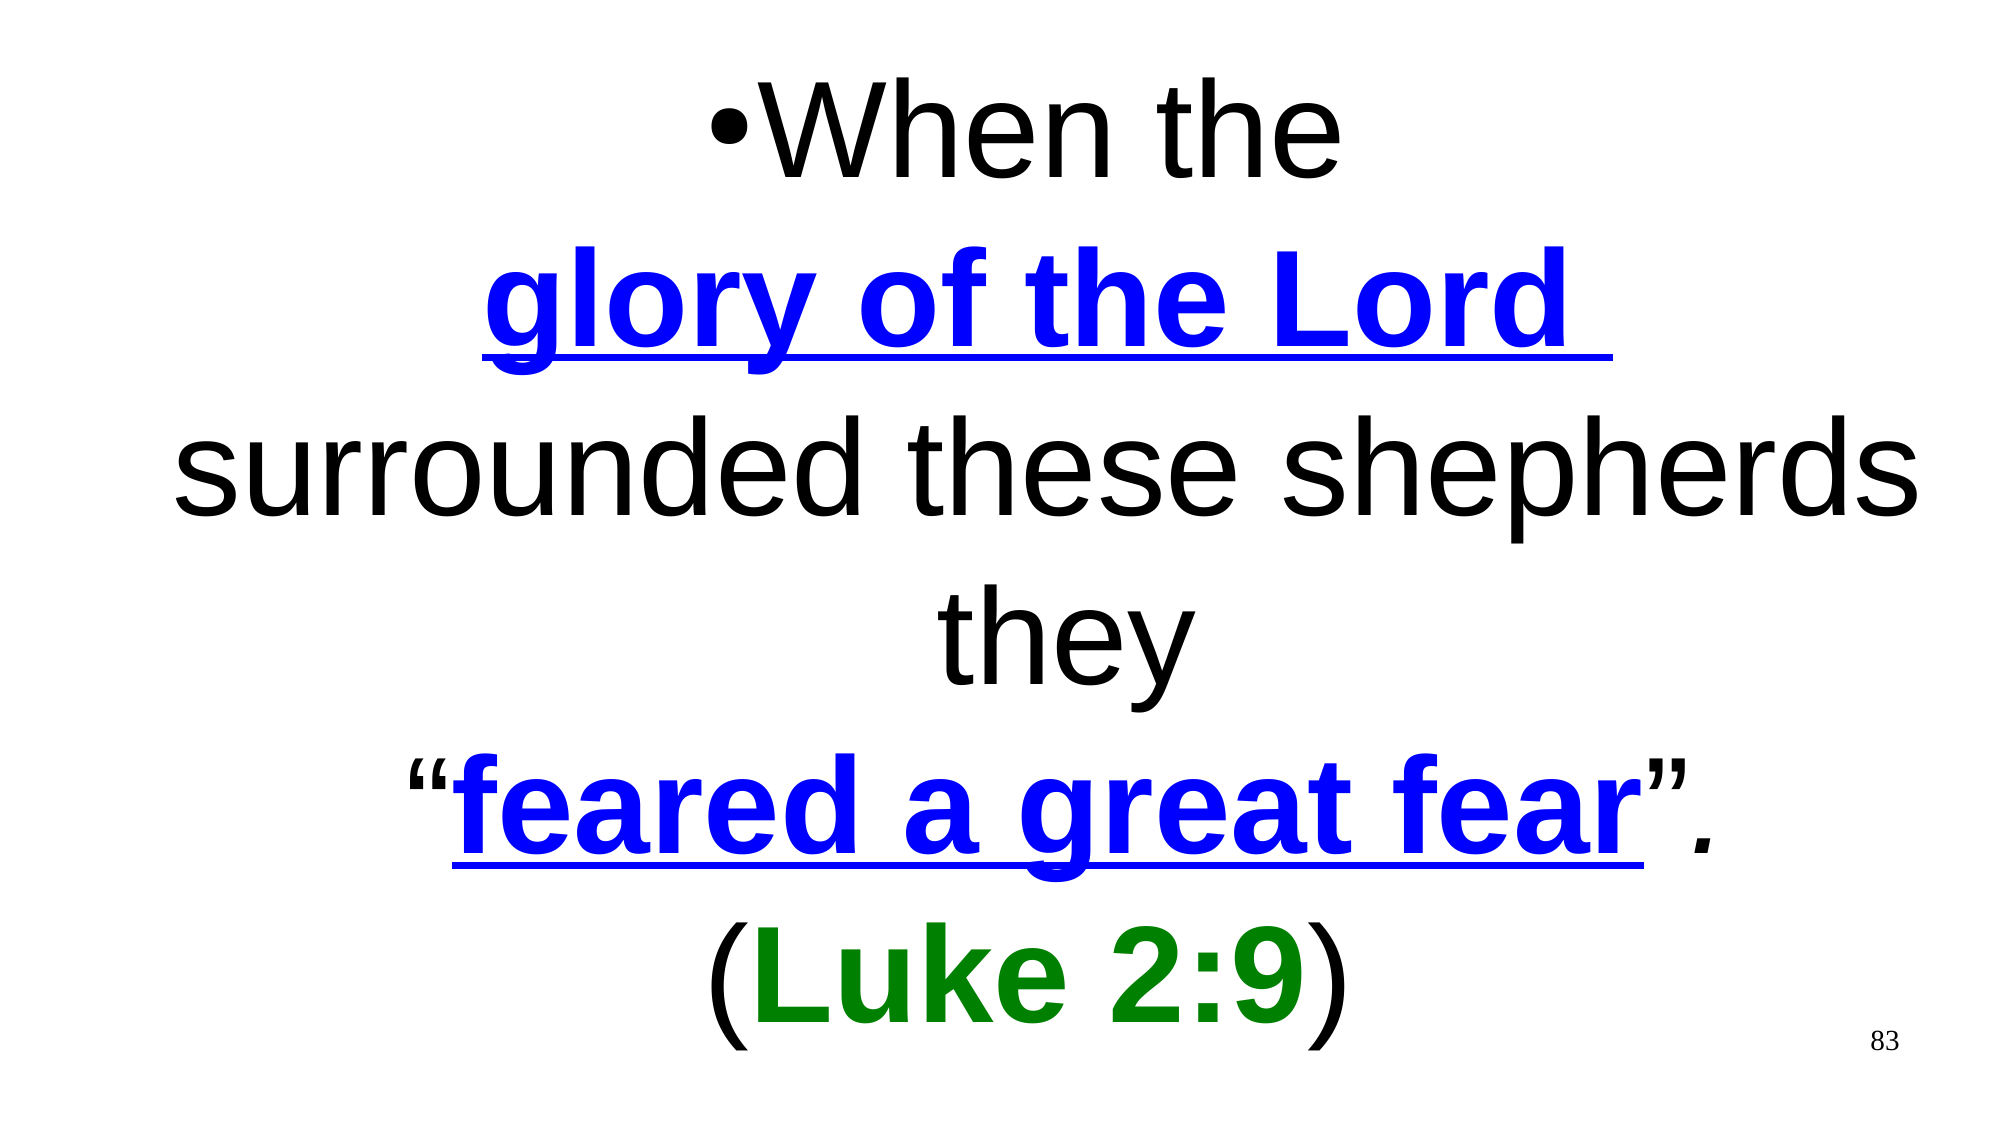

# When the glory of the Lord surrounded these shepherds they “feared a great fear”. (Luke 2:9)
83